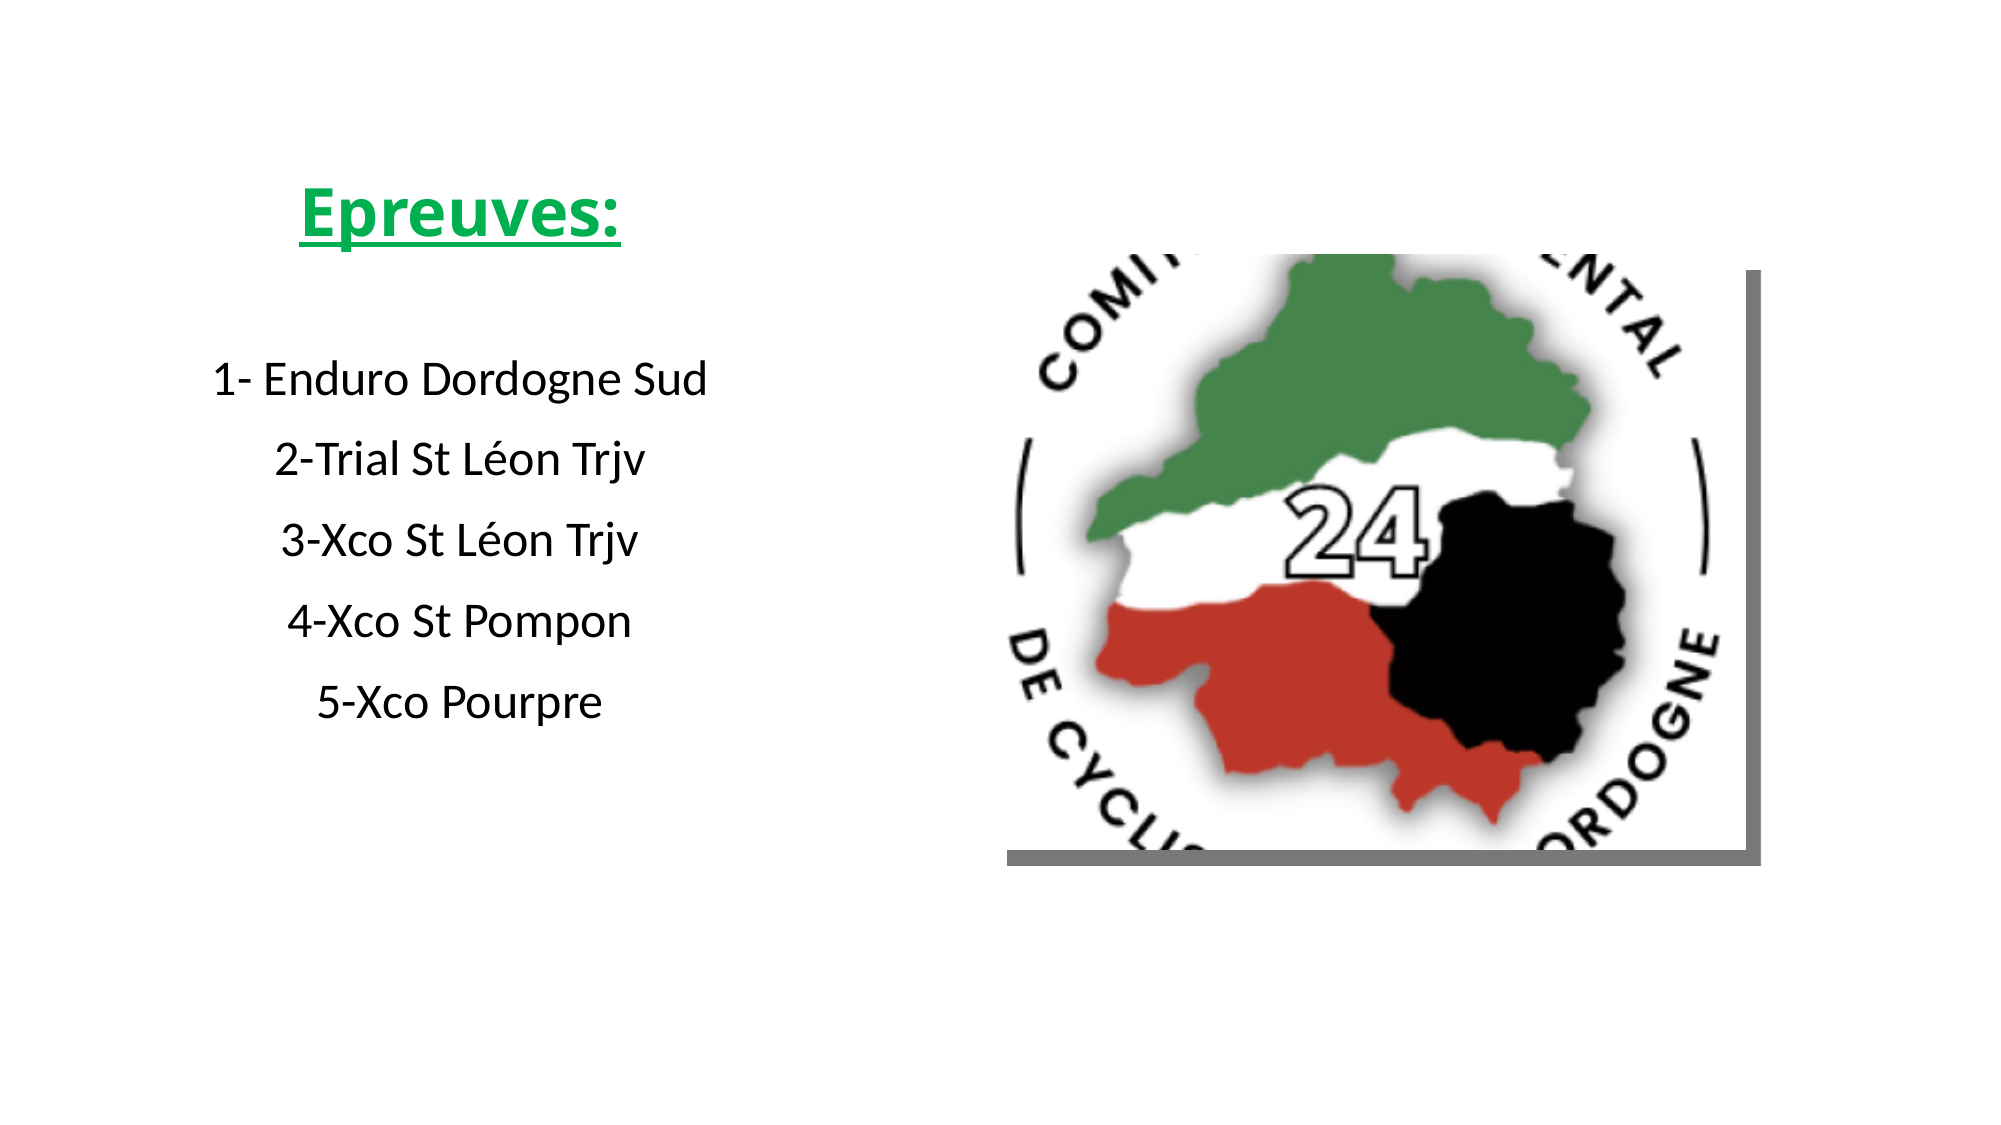

# Epreuves:
1- Enduro Dordogne Sud
2-Trial St Léon Trjv
3-Xco St Léon Trjv
4-Xco St Pompon
5-Xco Pourpre